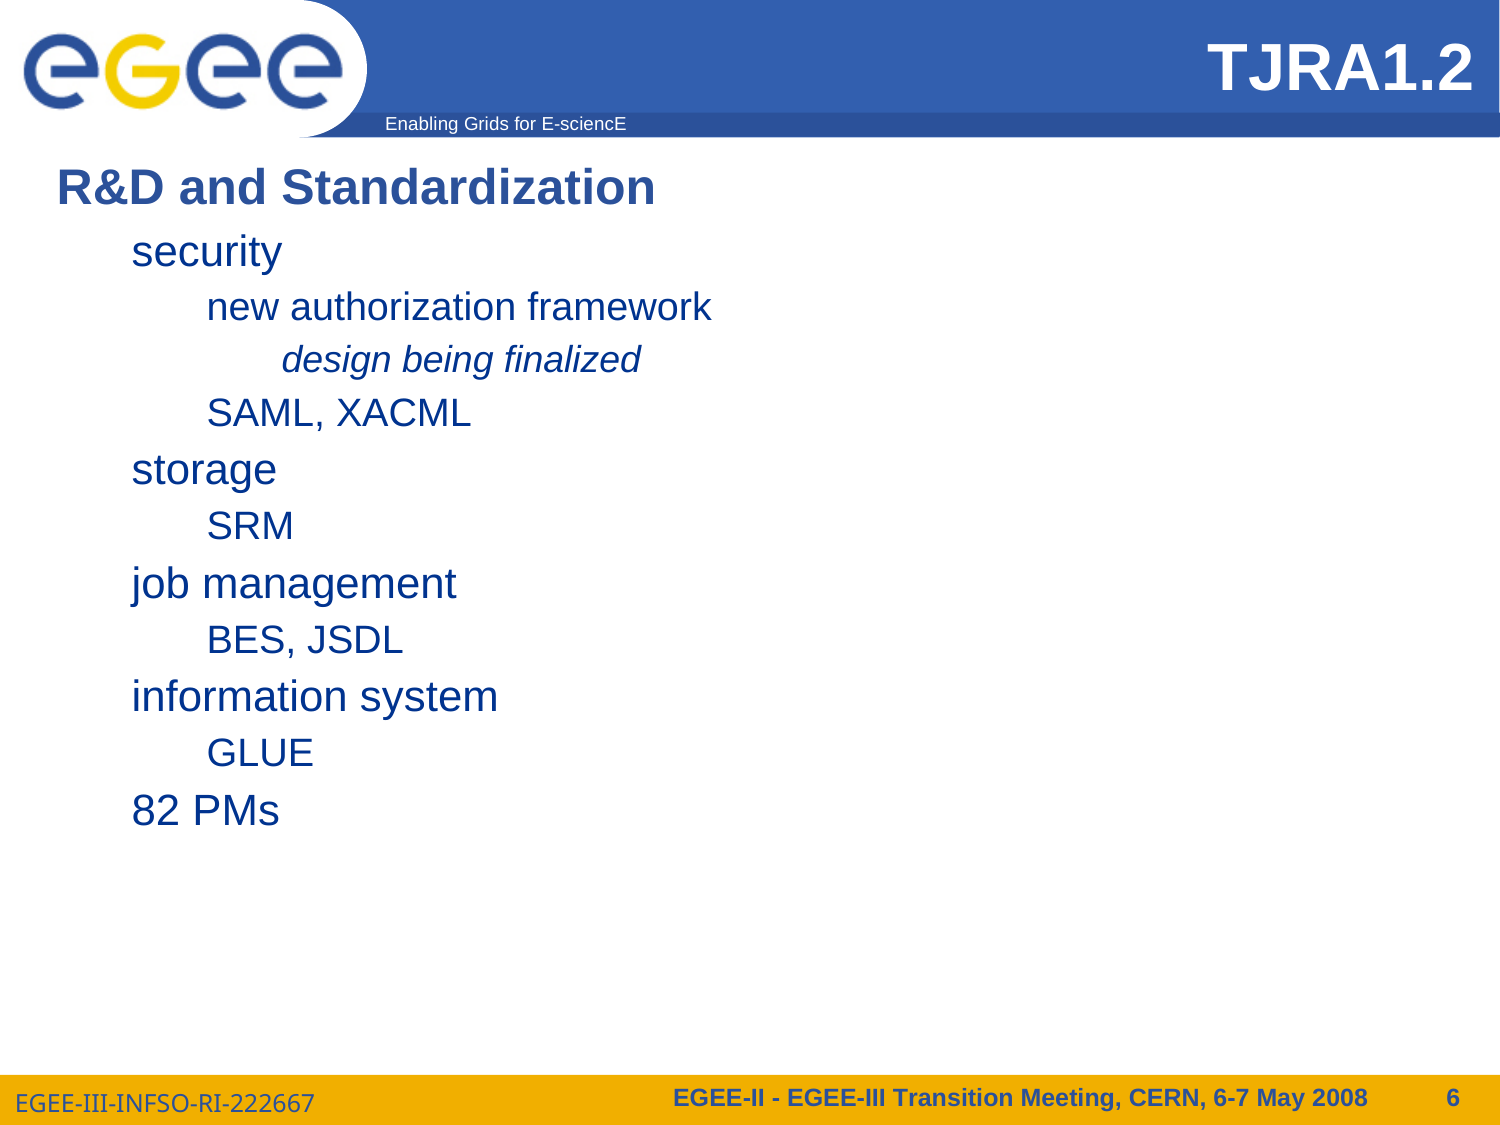

# TJRA1.2
R&D and Standardization
security
new authorization framework
design being finalized
SAML, XACML
storage
SRM
job management
BES, JSDL
information system
GLUE
82 PMs
EGEE-II - EGEE-III Transition Meeting, CERN, 6-7 May 2008
6